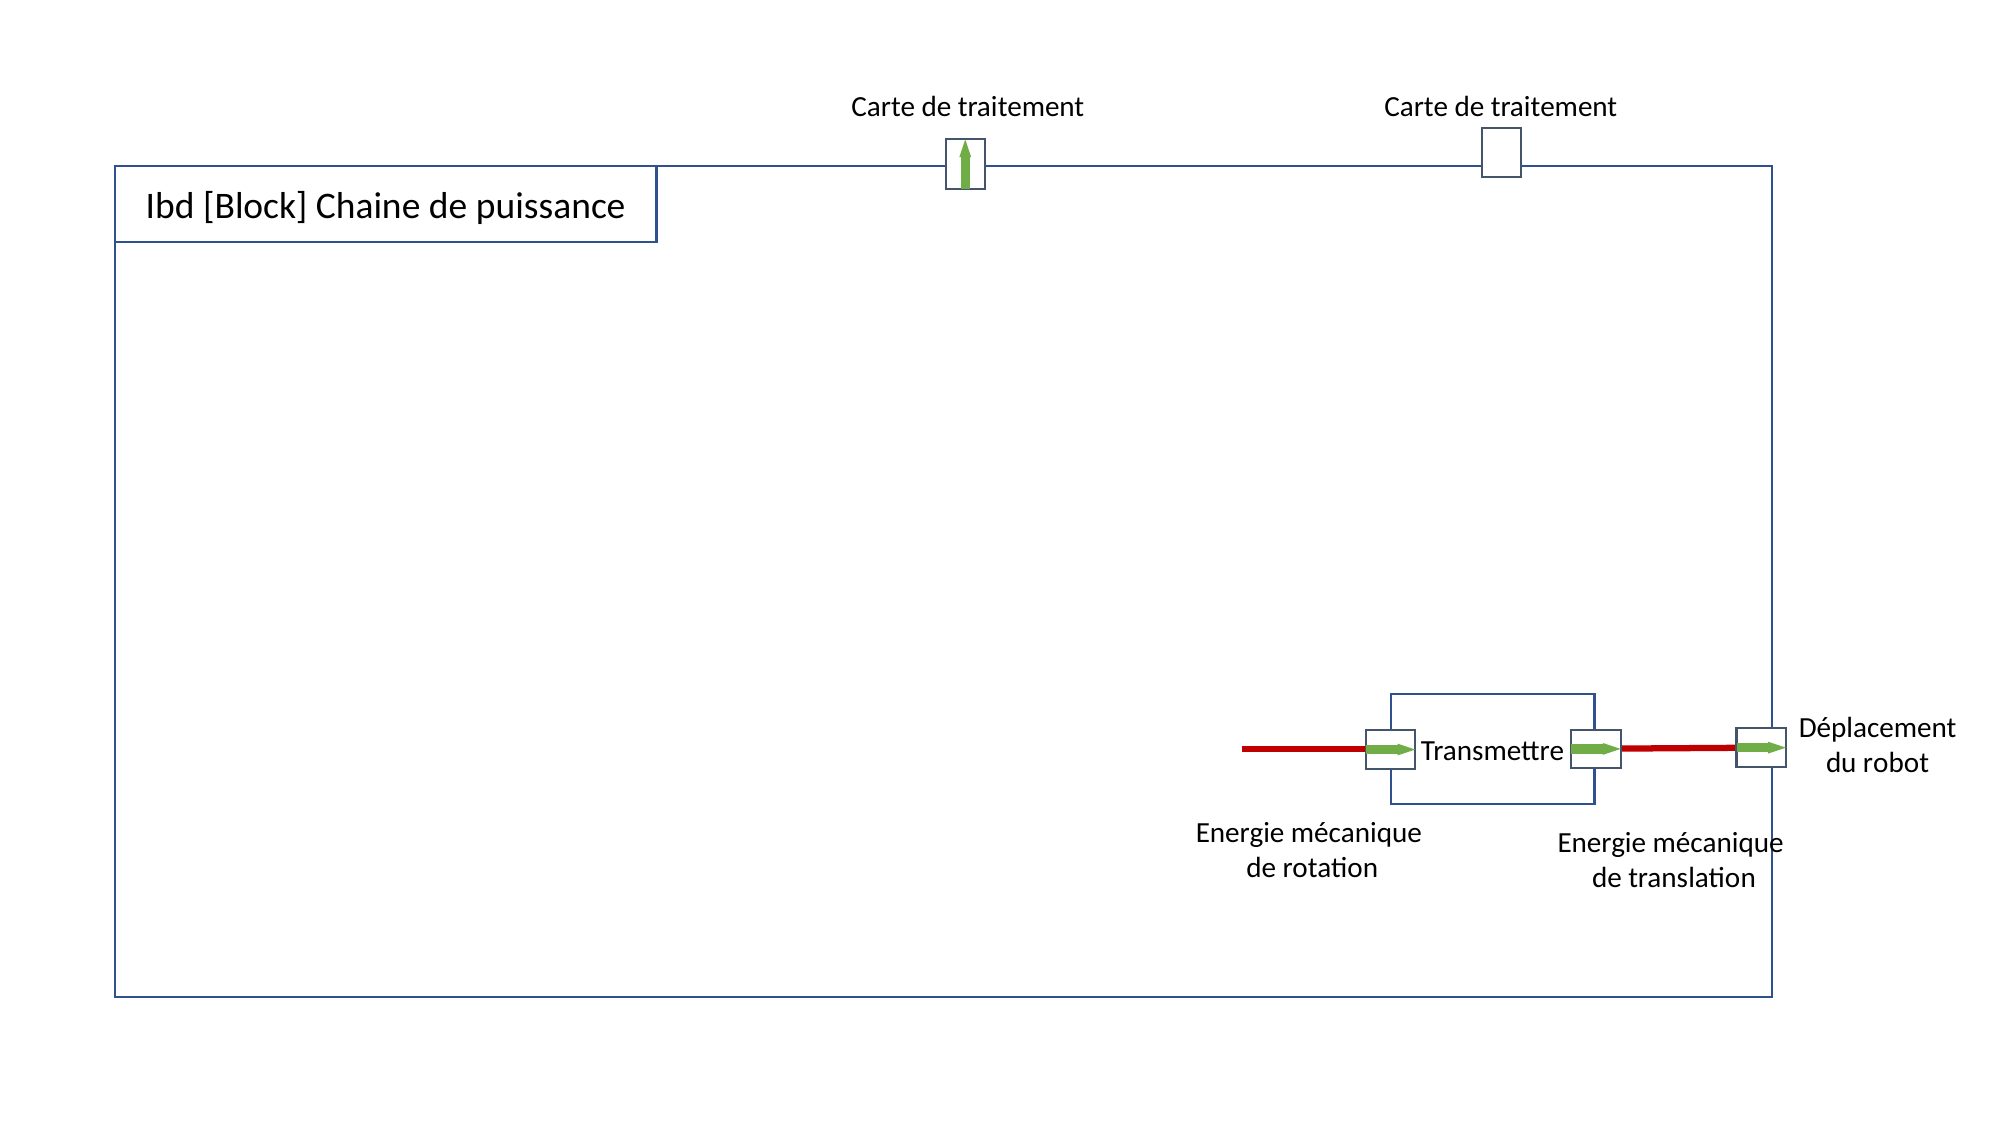

Carte de traitement
Carte de traitement
Ibd [Block] Chaine de puissance
Transmettre
Déplacement
du robot
Energie mécanique
de rotation
Energie mécanique
de translation